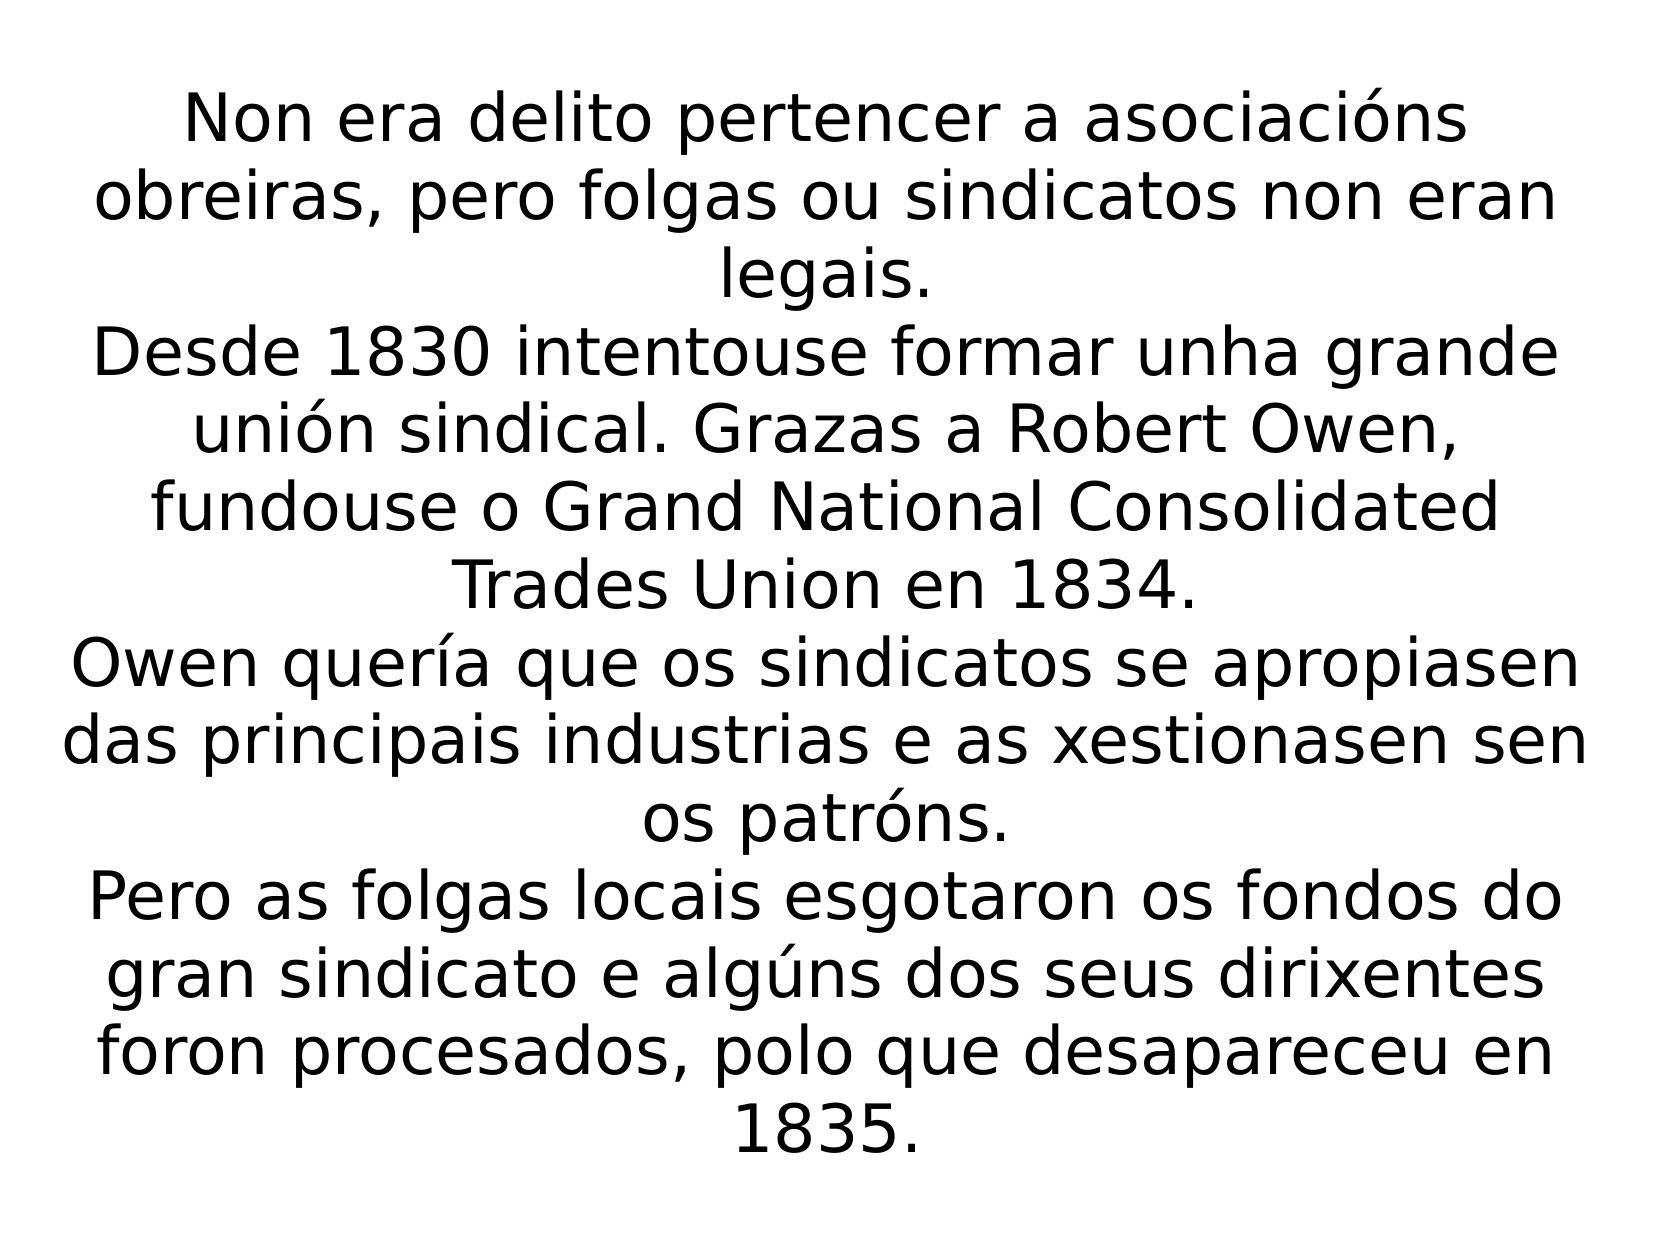

# Non era delito pertencer a asociacións obreiras, pero folgas ou sindicatos non eran legais.
Desde 1830 intentouse formar unha grande unión sindical. Grazas a Robert Owen, fundouse o Grand National Consolidated Trades Union en 1834.
Owen quería que os sindicatos se apropiasen das principais industrias e as xestionasen sen os patróns.
Pero as folgas locais esgotaron os fondos do gran sindicato e algúns dos seus dirixentes foron procesados, polo que desapareceu en 1835.